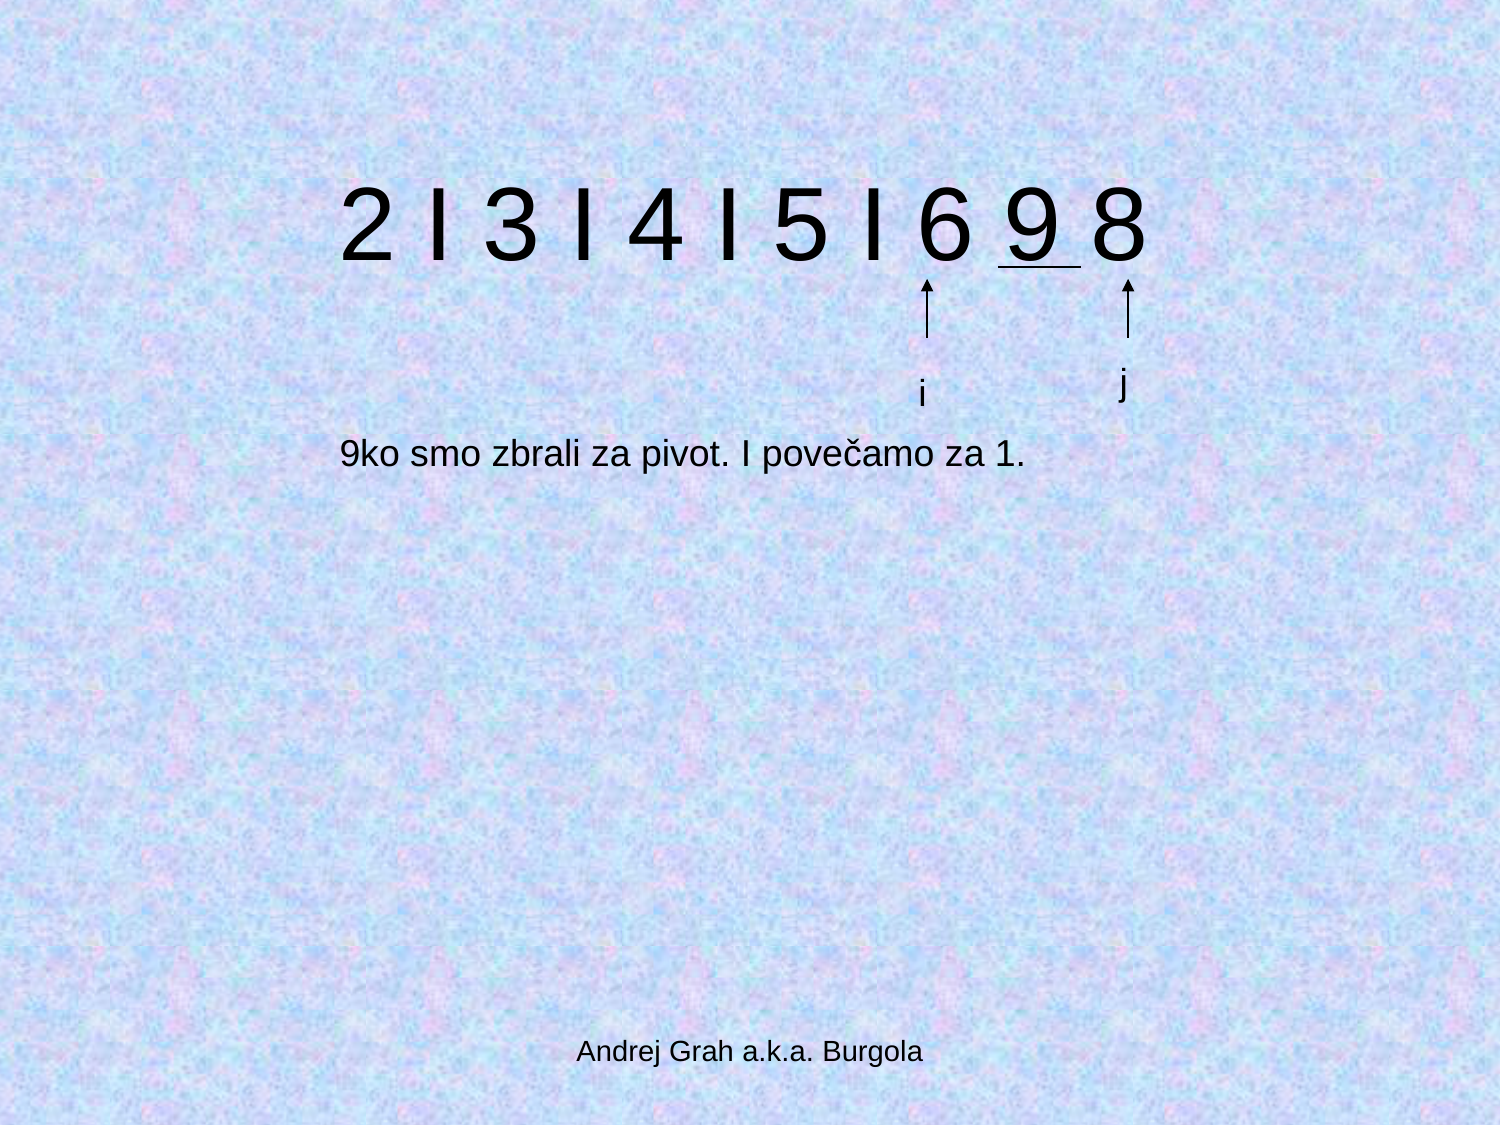

2 I 3 I 4 I 5 I 6 9 8
j
i
9ko smo zbrali za pivot. I povečamo za 1.
Andrej Grah a.k.a. Burgola